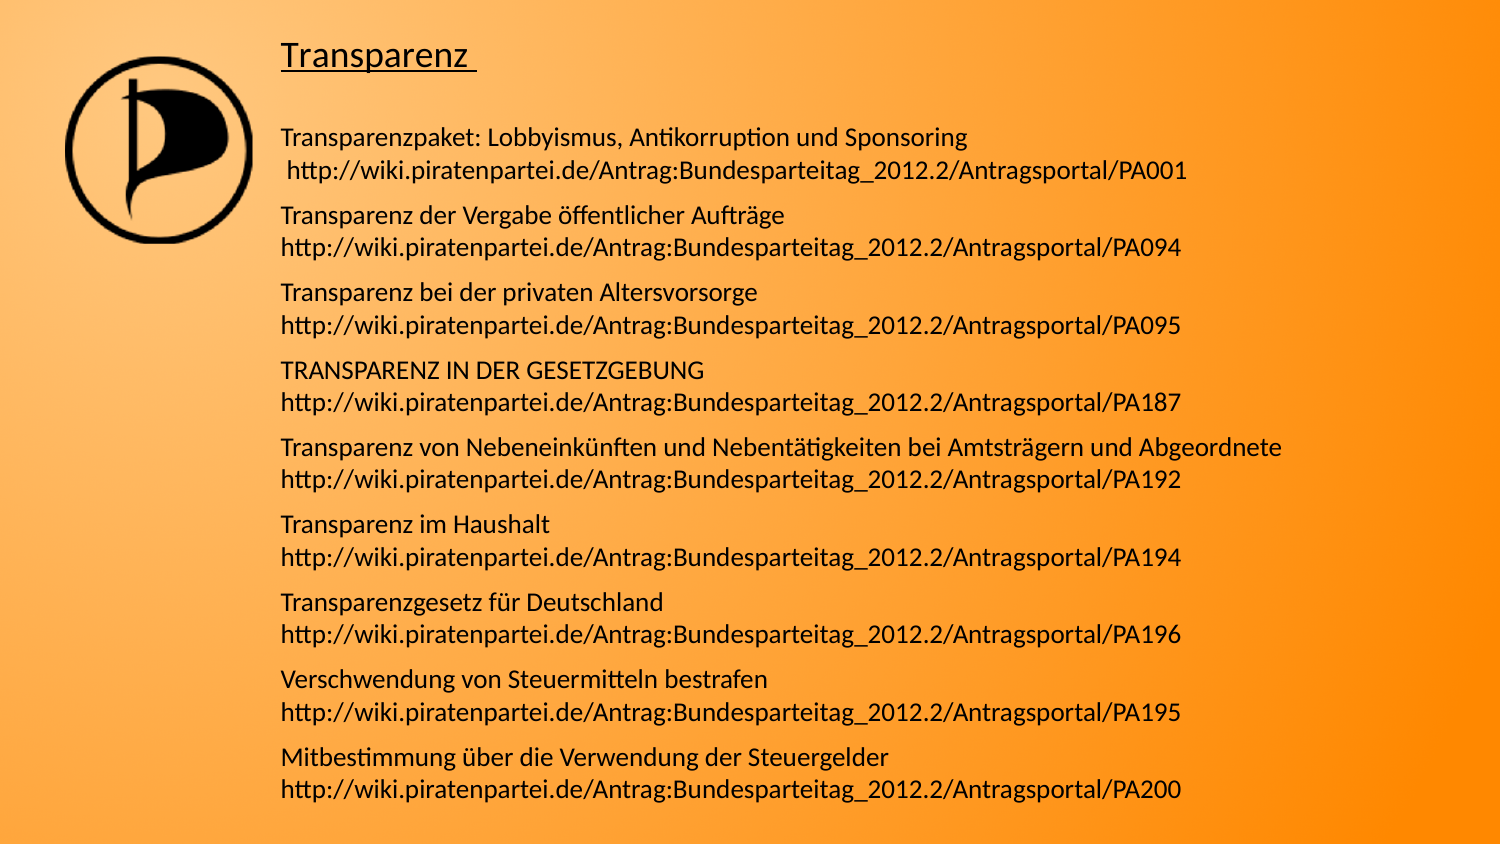

Transparenz
Transparenzpaket: Lobbyismus, Antikorruption und Sponsoring
 http://wiki.piratenpartei.de/Antrag:Bundesparteitag_2012.2/Antragsportal/PA001
Transparenz der Vergabe öffentlicher Aufträge
http://wiki.piratenpartei.de/Antrag:Bundesparteitag_2012.2/Antragsportal/PA094
Transparenz bei der privaten Altersvorsorge
http://wiki.piratenpartei.de/Antrag:Bundesparteitag_2012.2/Antragsportal/PA095
TRANSPARENZ IN DER GESETZGEBUNG
http://wiki.piratenpartei.de/Antrag:Bundesparteitag_2012.2/Antragsportal/PA187
Transparenz von Nebeneinkünften und Nebentätigkeiten bei Amtsträgern und Abgeordnete
http://wiki.piratenpartei.de/Antrag:Bundesparteitag_2012.2/Antragsportal/PA192
Transparenz im Haushalt
http://wiki.piratenpartei.de/Antrag:Bundesparteitag_2012.2/Antragsportal/PA194
Transparenzgesetz für Deutschland
http://wiki.piratenpartei.de/Antrag:Bundesparteitag_2012.2/Antragsportal/PA196
Verschwendung von Steuermitteln bestrafen
http://wiki.piratenpartei.de/Antrag:Bundesparteitag_2012.2/Antragsportal/PA195
Mitbestimmung über die Verwendung der Steuergelder
http://wiki.piratenpartei.de/Antrag:Bundesparteitag_2012.2/Antragsportal/PA200